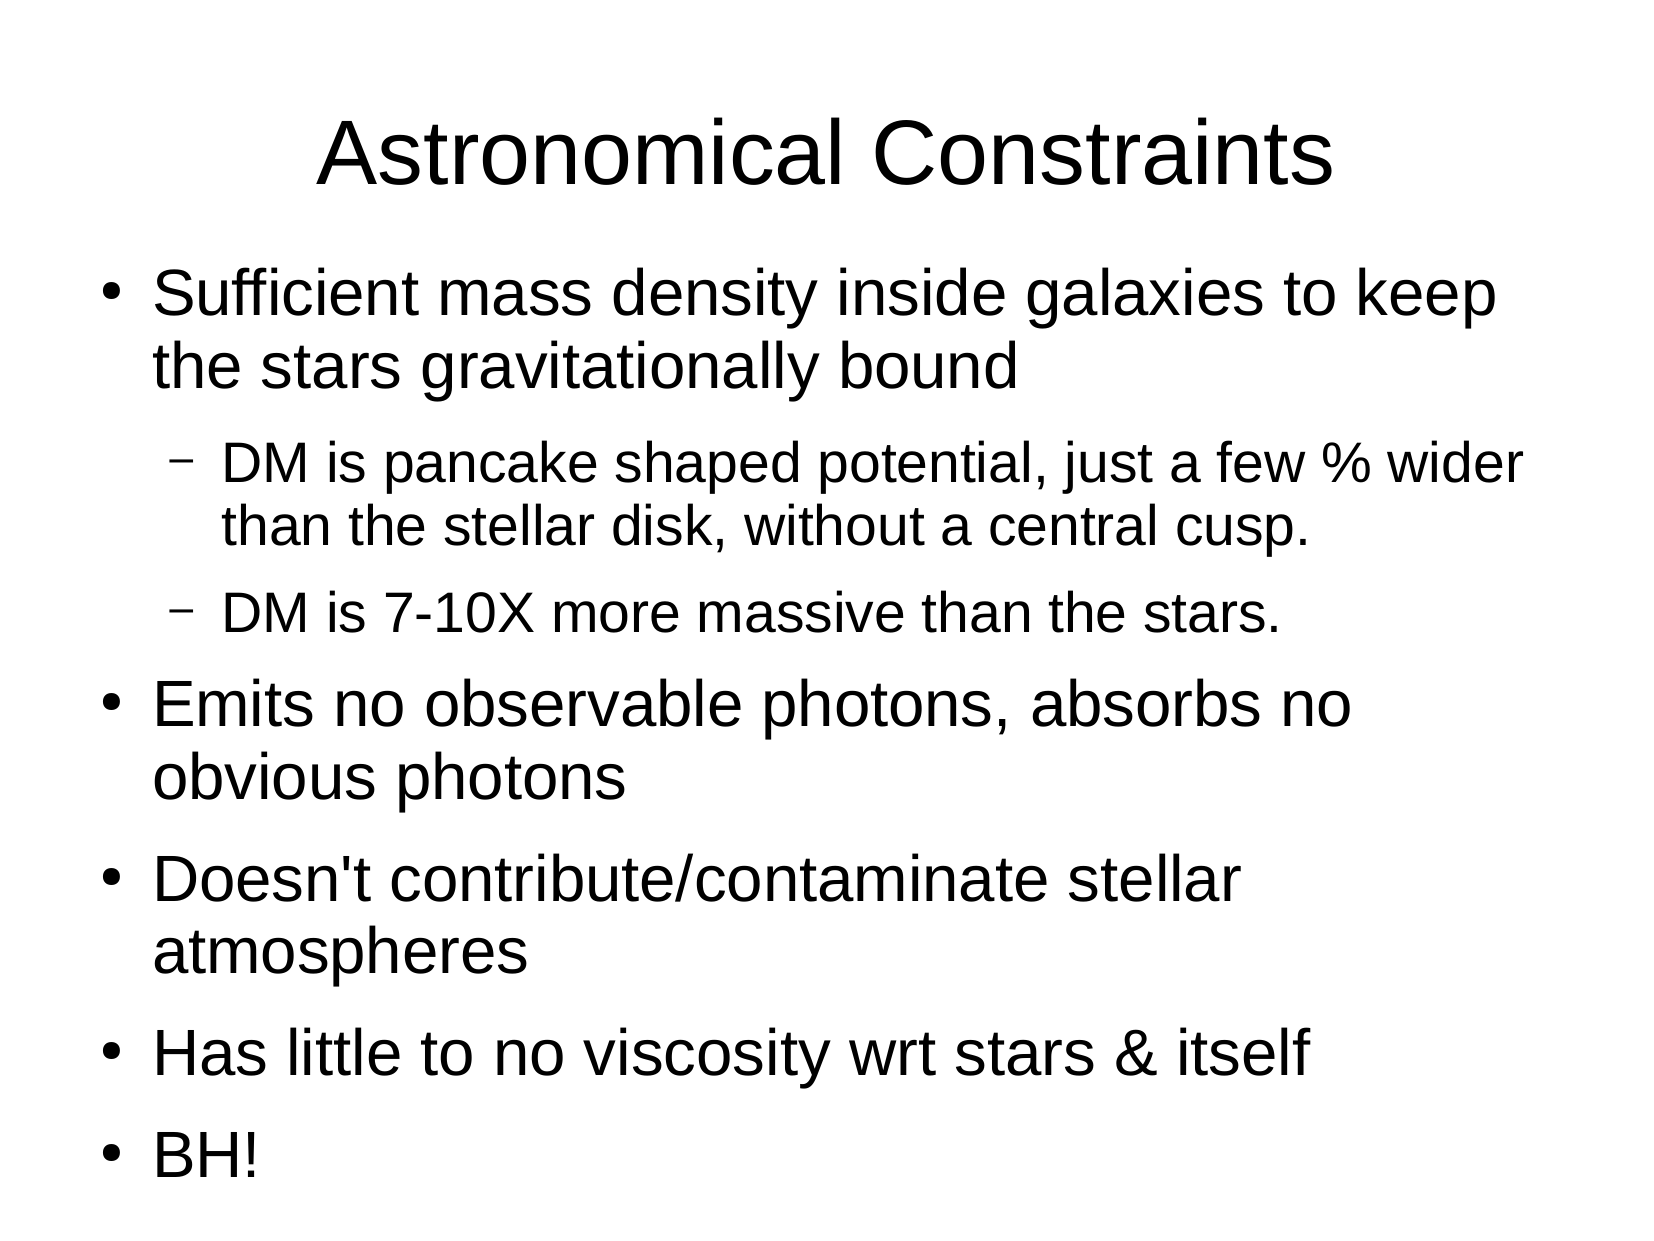

# Astronomical Constraints
Sufficient mass density inside galaxies to keep the stars gravitationally bound
DM is pancake shaped potential, just a few % wider than the stellar disk, without a central cusp.
DM is 7-10X more massive than the stars.
Emits no observable photons, absorbs no obvious photons
Doesn't contribute/contaminate stellar atmospheres
Has little to no viscosity wrt stars & itself
BH!